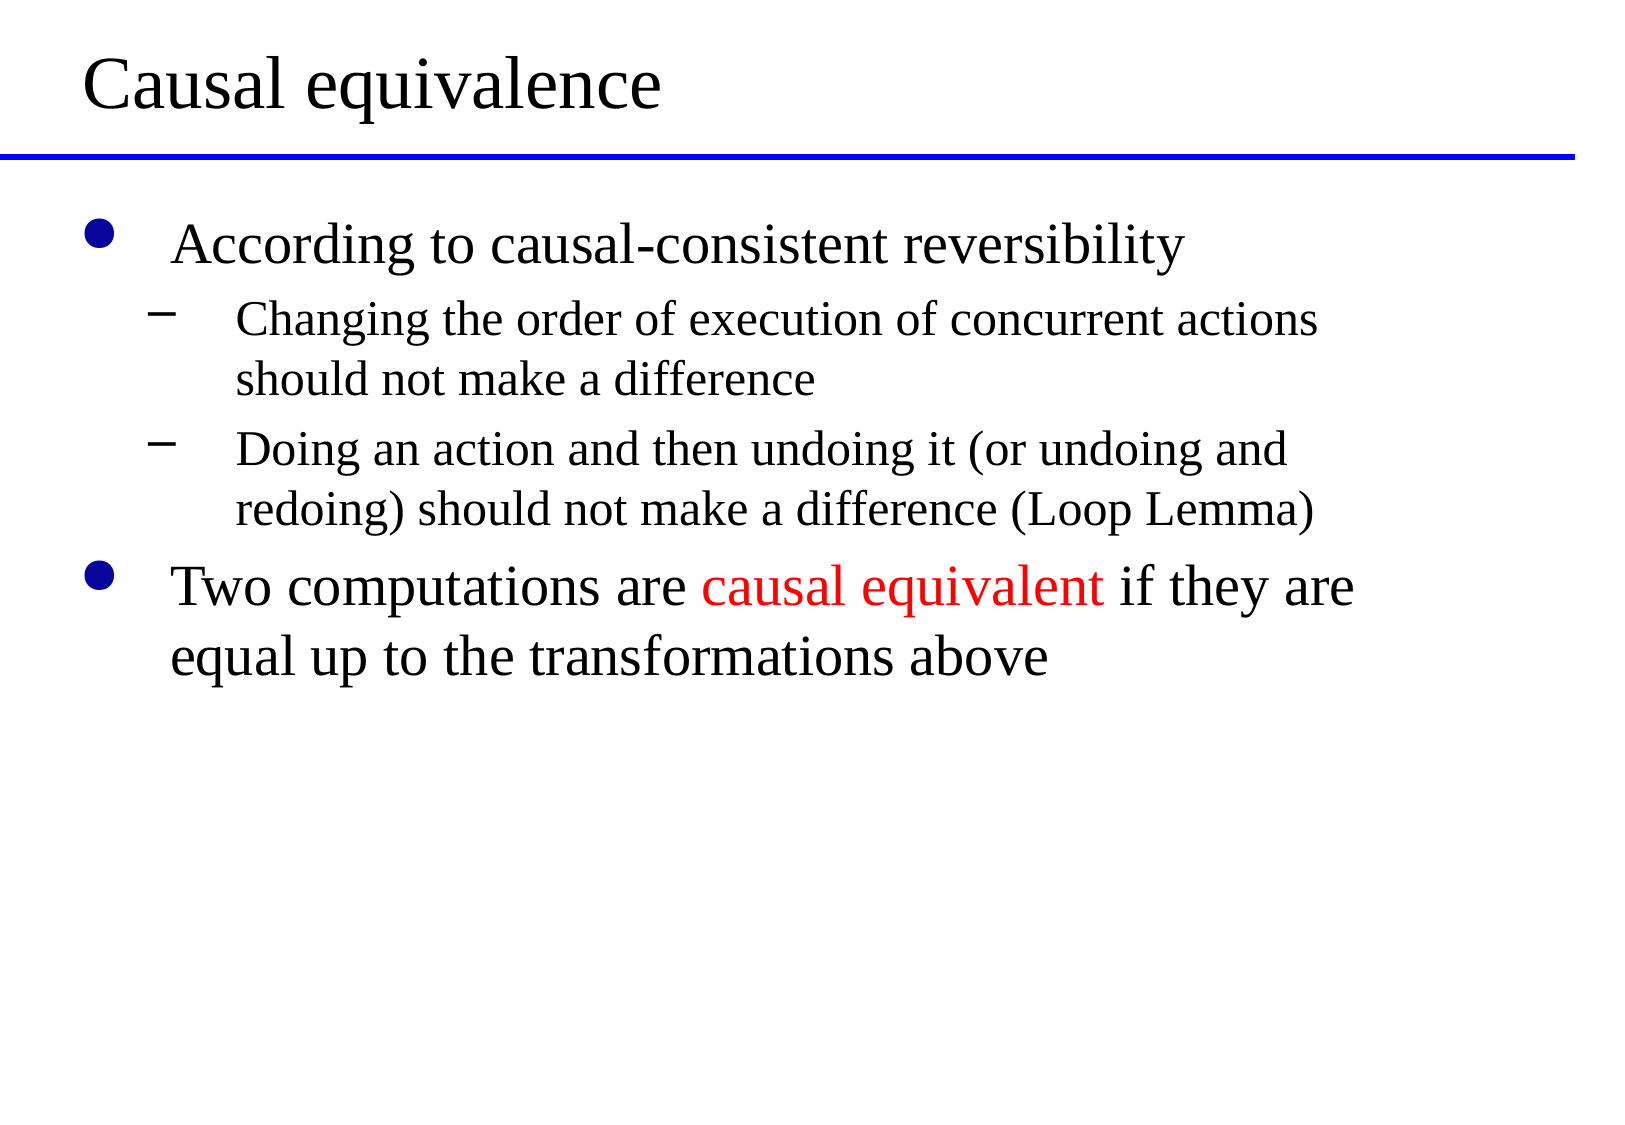

# Causal equivalence
According to causal-consistent reversibility
Changing the order of execution of concurrent actions should not make a difference
Doing an action and then undoing it (or undoing and redoing) should not make a difference (Loop Lemma)
Two computations are causal equivalent if they are equal up to the transformations above